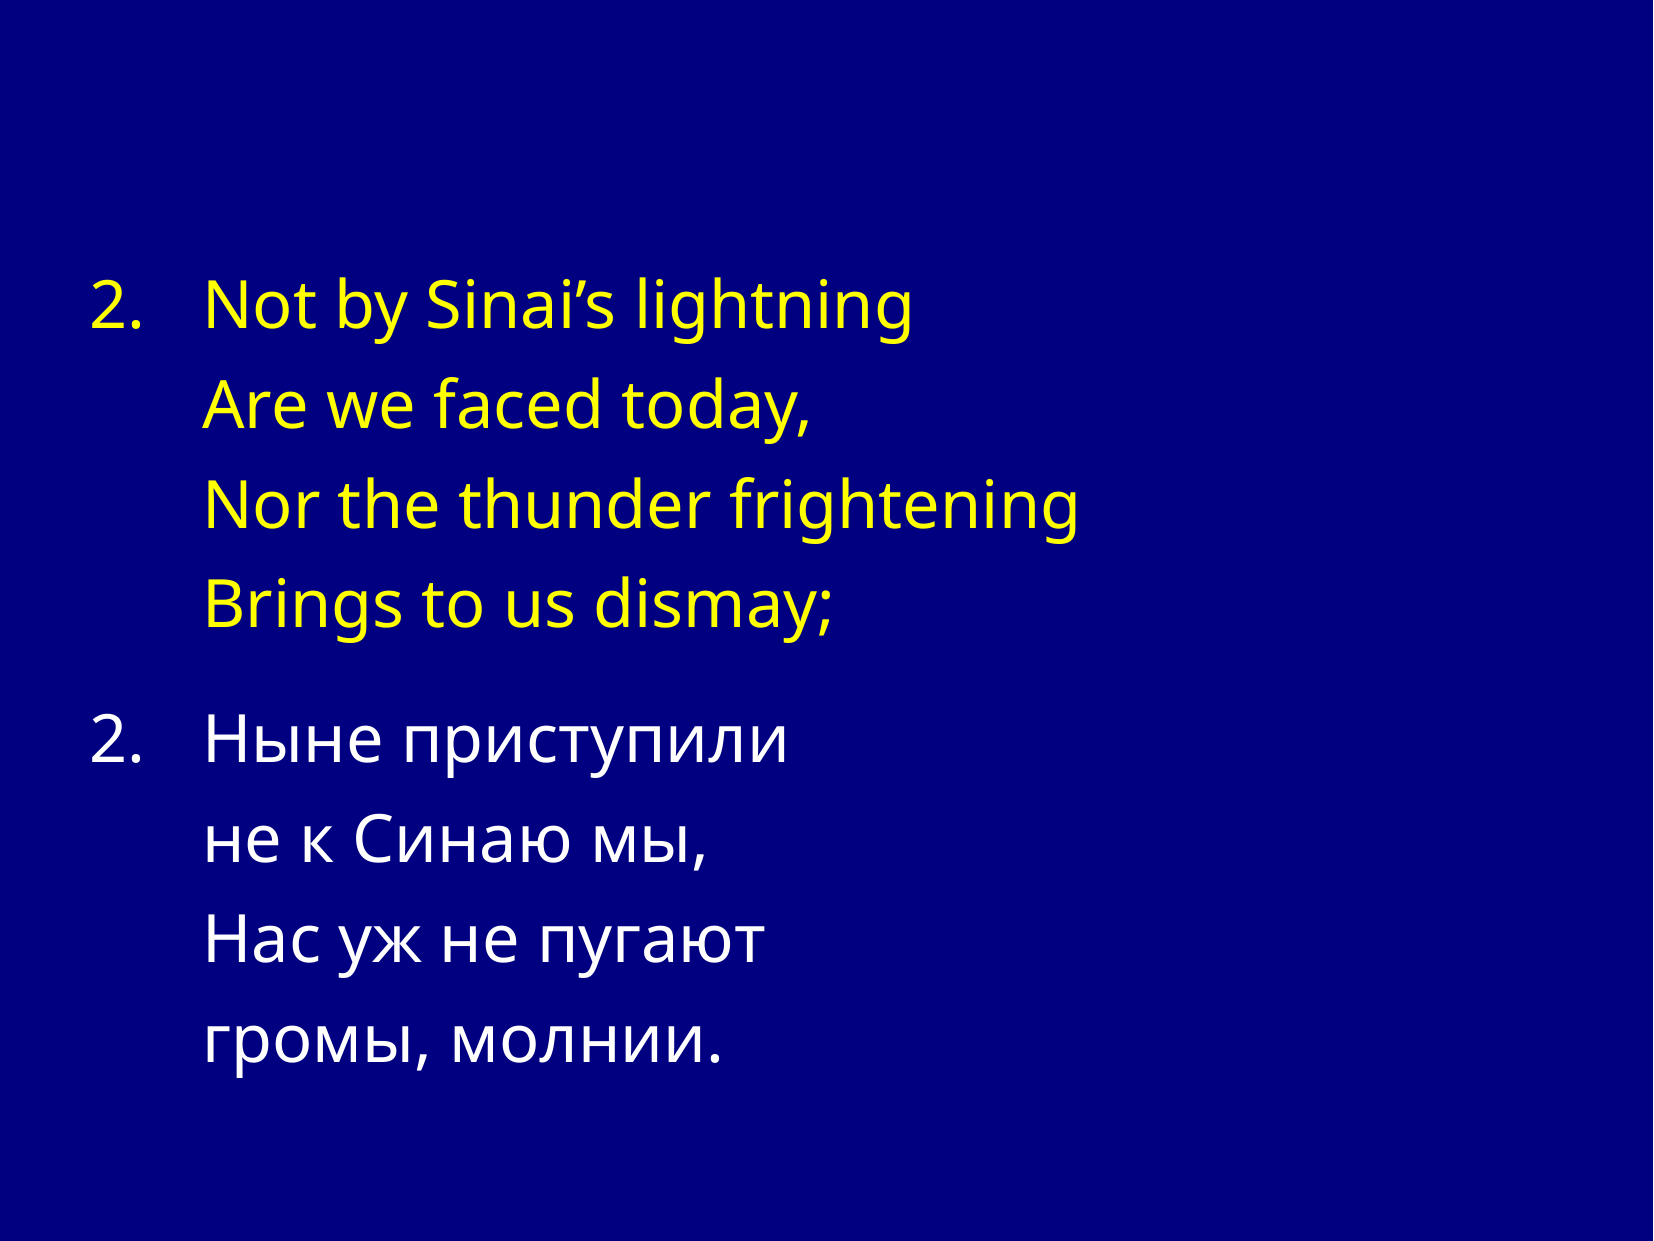

2.	Not by Sinai’s lightning
	Are we faced today,
	Nor the thunder frightening
	Brings to us dismay;
2.	Ныне приступили
	не к Синаю мы,
	Нас уж не пугают
	громы, молнии.